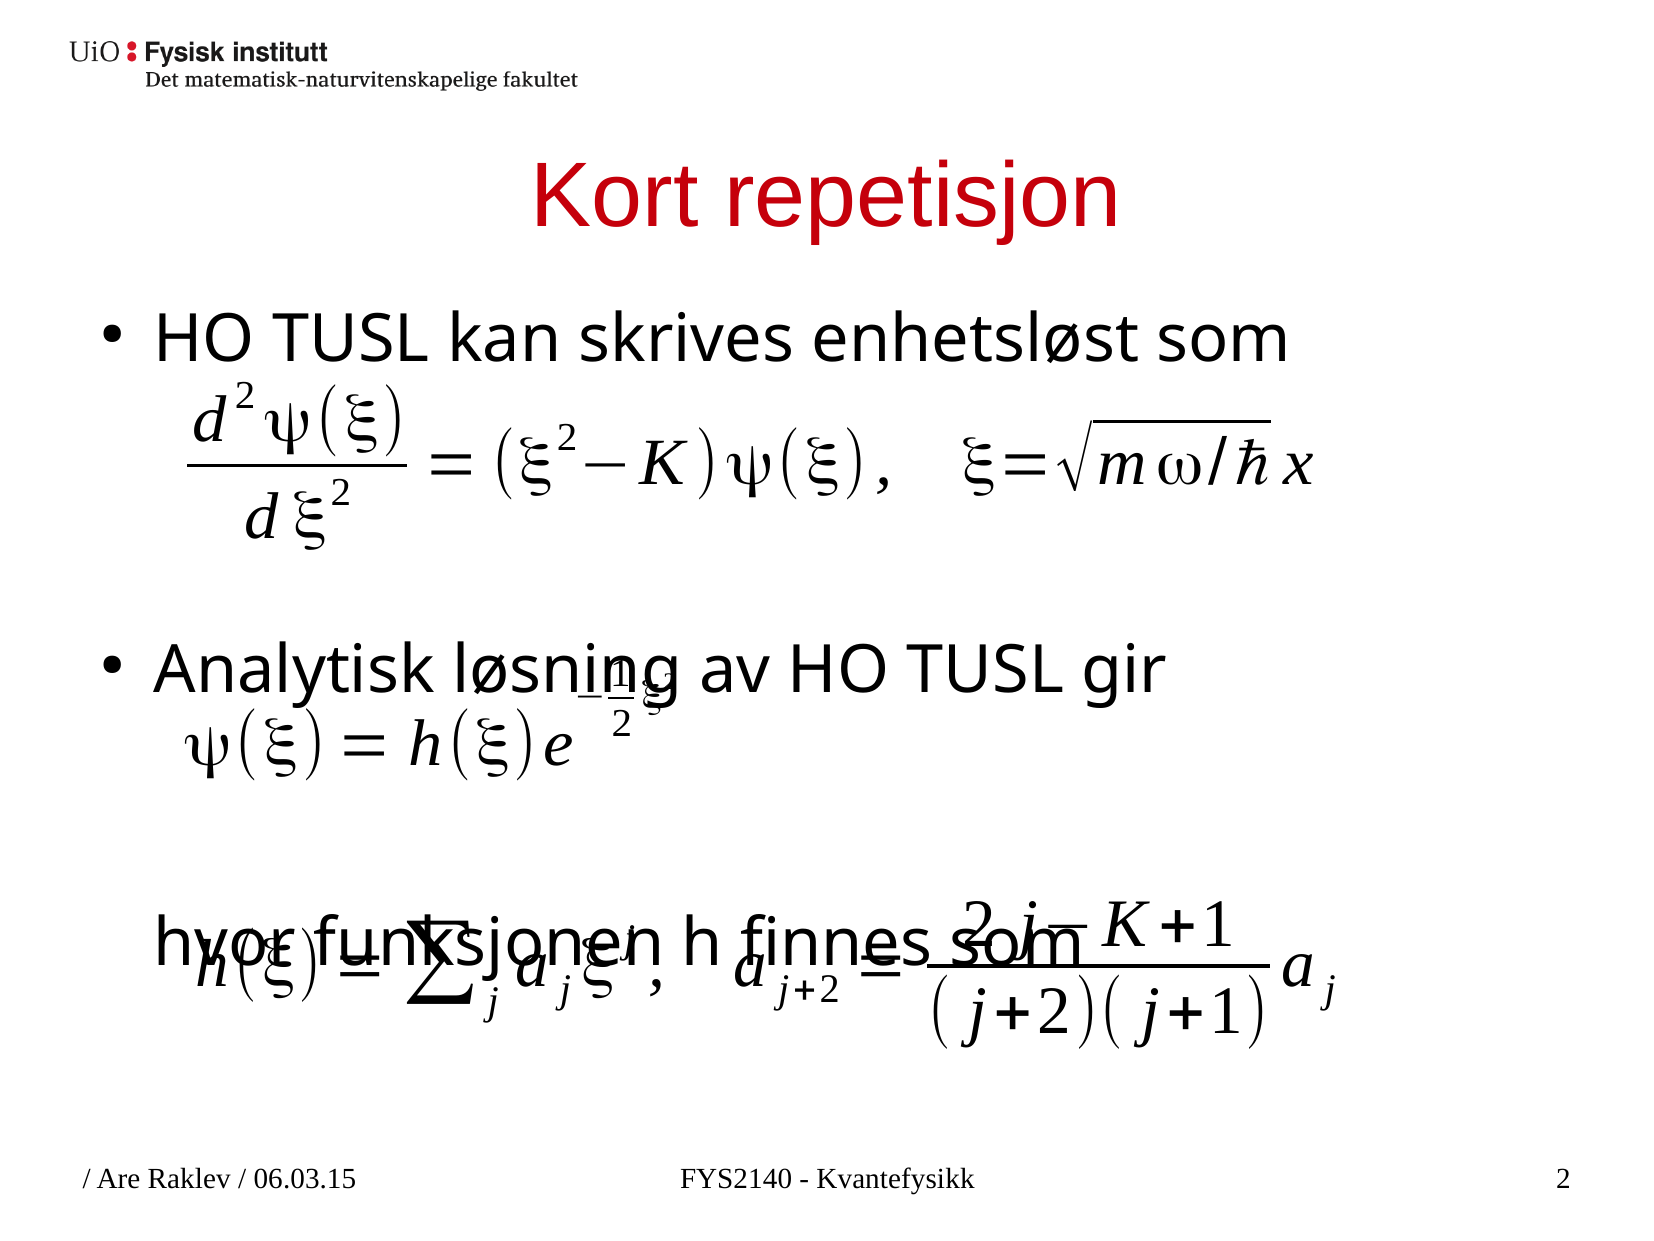

# Kort repetisjon
HO TUSL kan skrives enhetsløst som
Analytisk løsning av HO TUSL gir
hvor funksjonen h finnes som
/ Are Raklev / 06.03.15
FYS2140 - Kvantefysikk
2